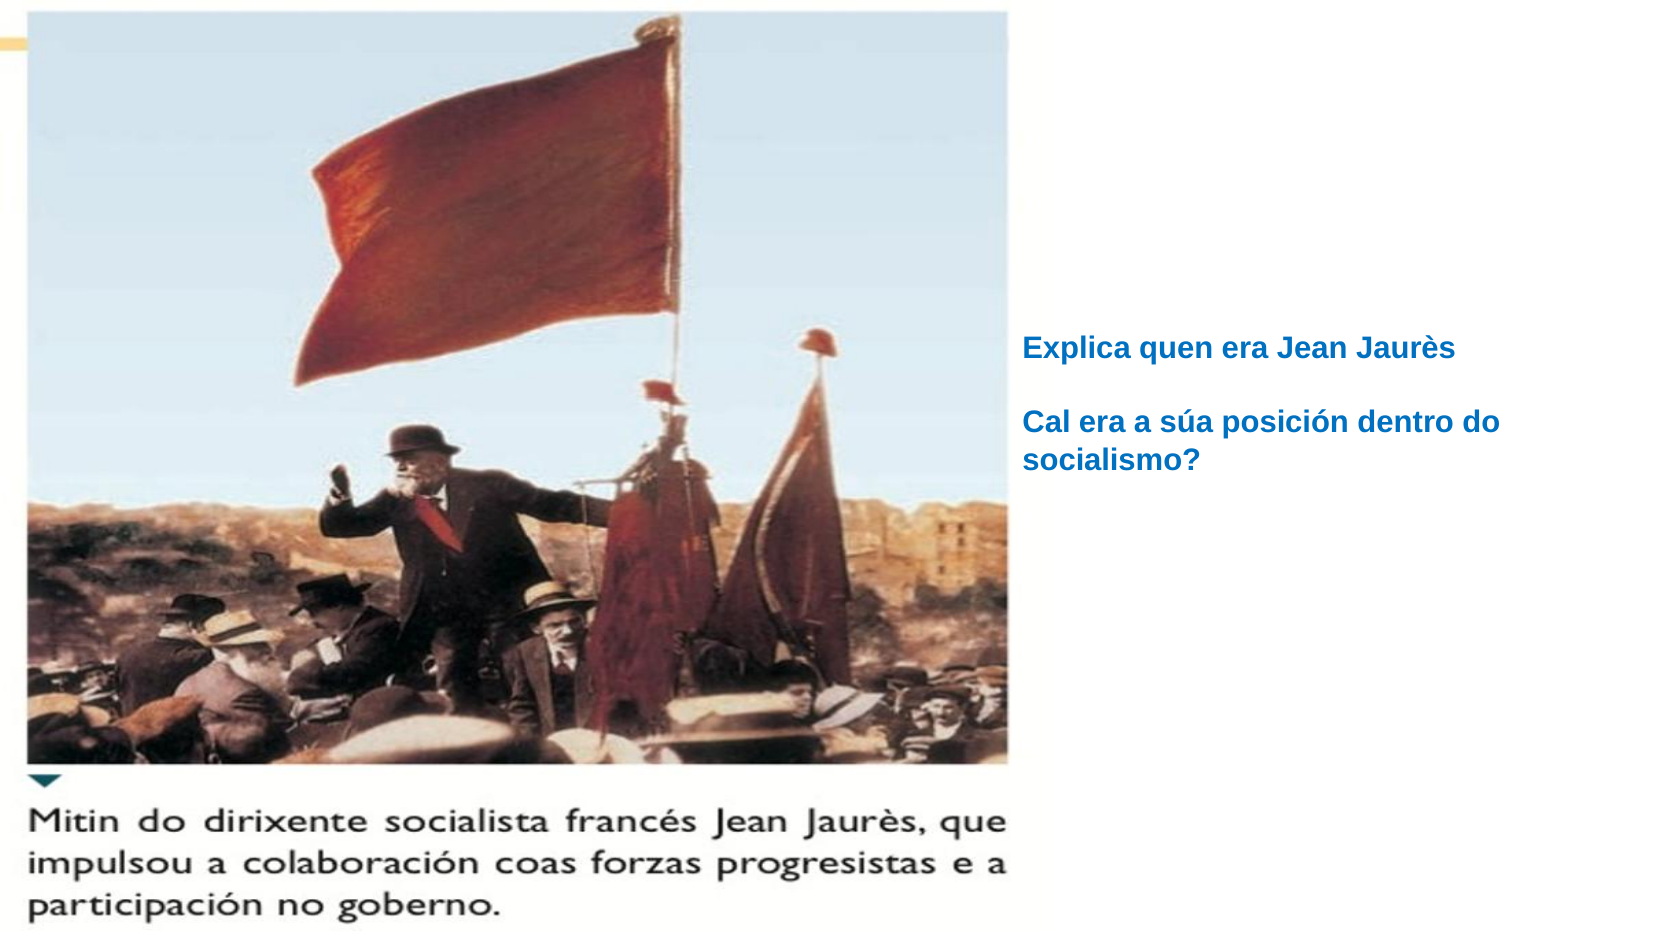

Explica quen era Jean Jaurès
Cal era a súa posición dentro do socialismo?